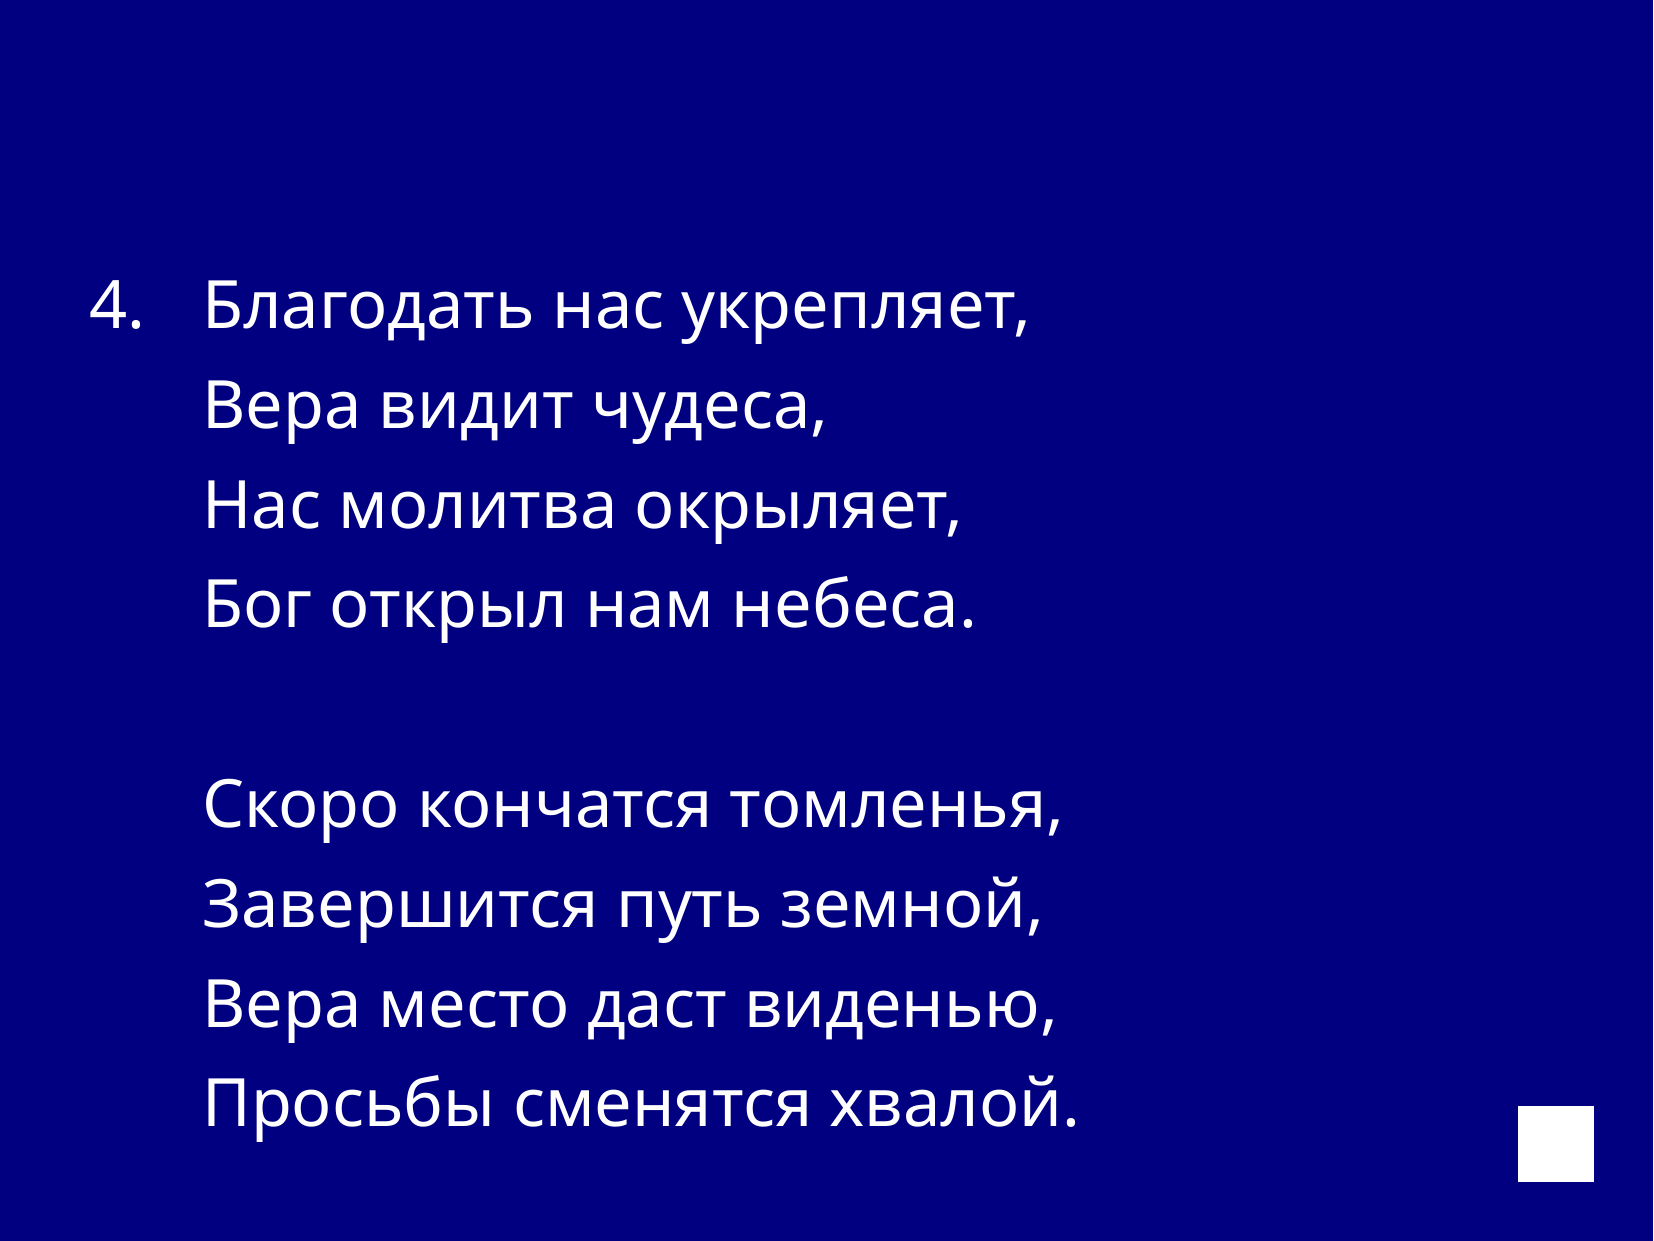

4.	Благодать нас укрепляет,
	Вера видит чудеса,
	Нас молитва окрыляет,
	Бог открыл нам небеса.
	Скоро кончатся томленья,
	Завершится путь земной,
	Вера место даст виденью,
	Просьбы сменятся хвалой.